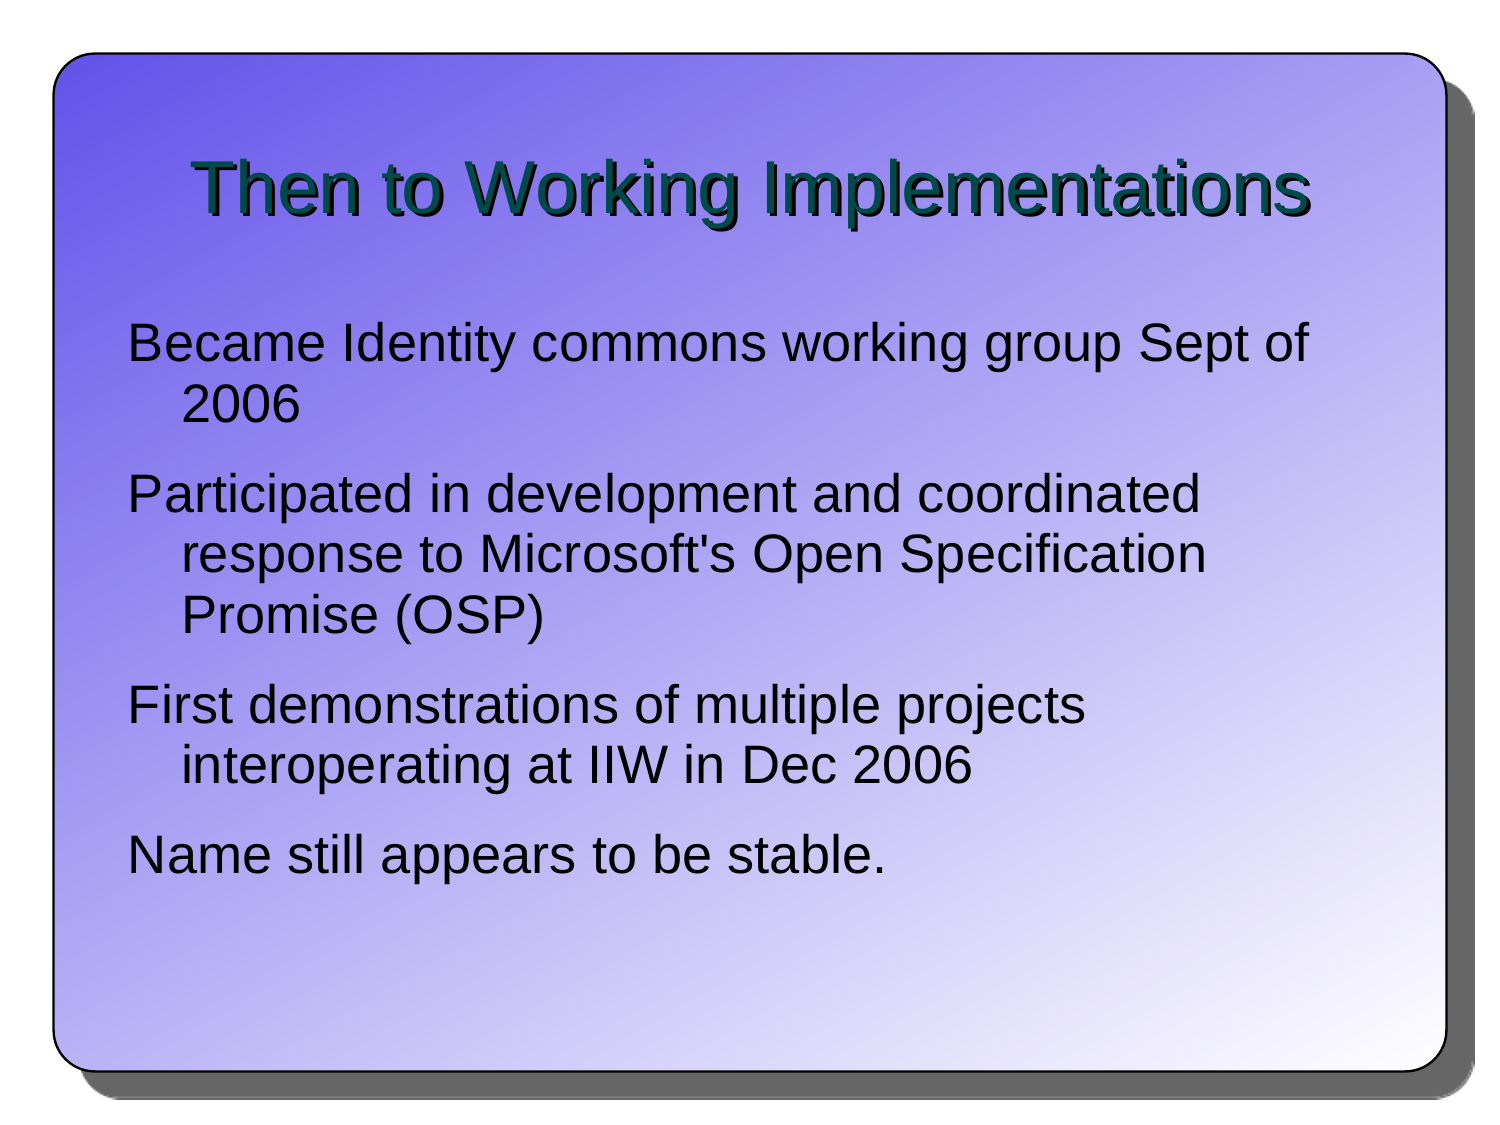

# Then to Working Implementations
Became Identity commons working group Sept of 2006
Participated in development and coordinated response to Microsoft's Open Specification Promise (OSP)
First demonstrations of multiple projects interoperating at IIW in Dec 2006
Name still appears to be stable.